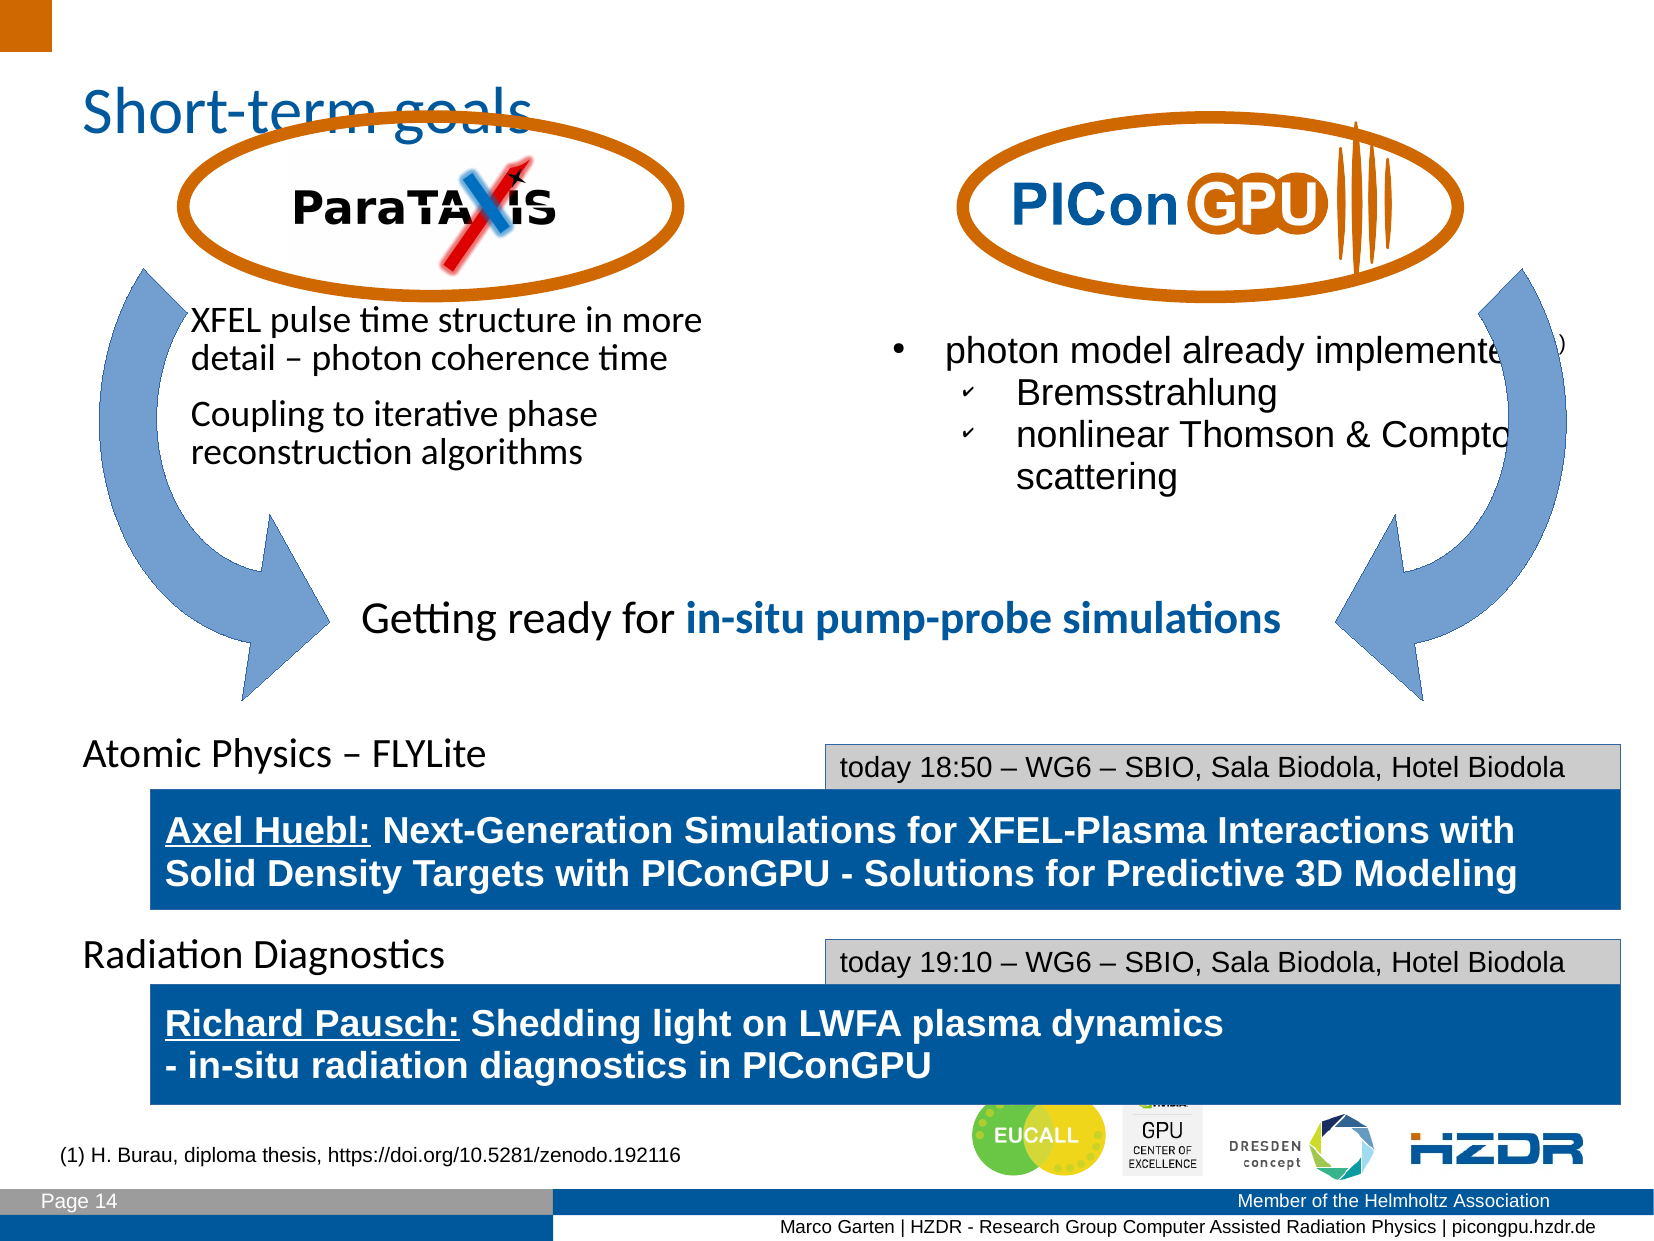

# Short-term goals
photon model already implemented (1)
Bremsstrahlung
nonlinear Thomson & Compton scattering
XFEL pulse time structure in more detail – photon coherence time
Coupling to iterative phase
reconstruction algorithms
Getting ready for in-situ pump-probe simulations
Atomic Physics – FLYLite
today 18:50 – WG6 – SBIO, Sala Biodola, Hotel Biodola
Axel Huebl: Next-Generation Simulations for XFEL-Plasma Interactions with
Solid Density Targets with PIConGPU - Solutions for Predictive 3D Modeling
Radiation Diagnostics
today 19:10 – WG6 – SBIO, Sala Biodola, Hotel Biodola
Richard Pausch: Shedding light on LWFA plasma dynamics
- in-situ radiation diagnostics in PIConGPU
(1) H. Burau, diploma thesis, https://doi.org/10.5281/zenodo.192116